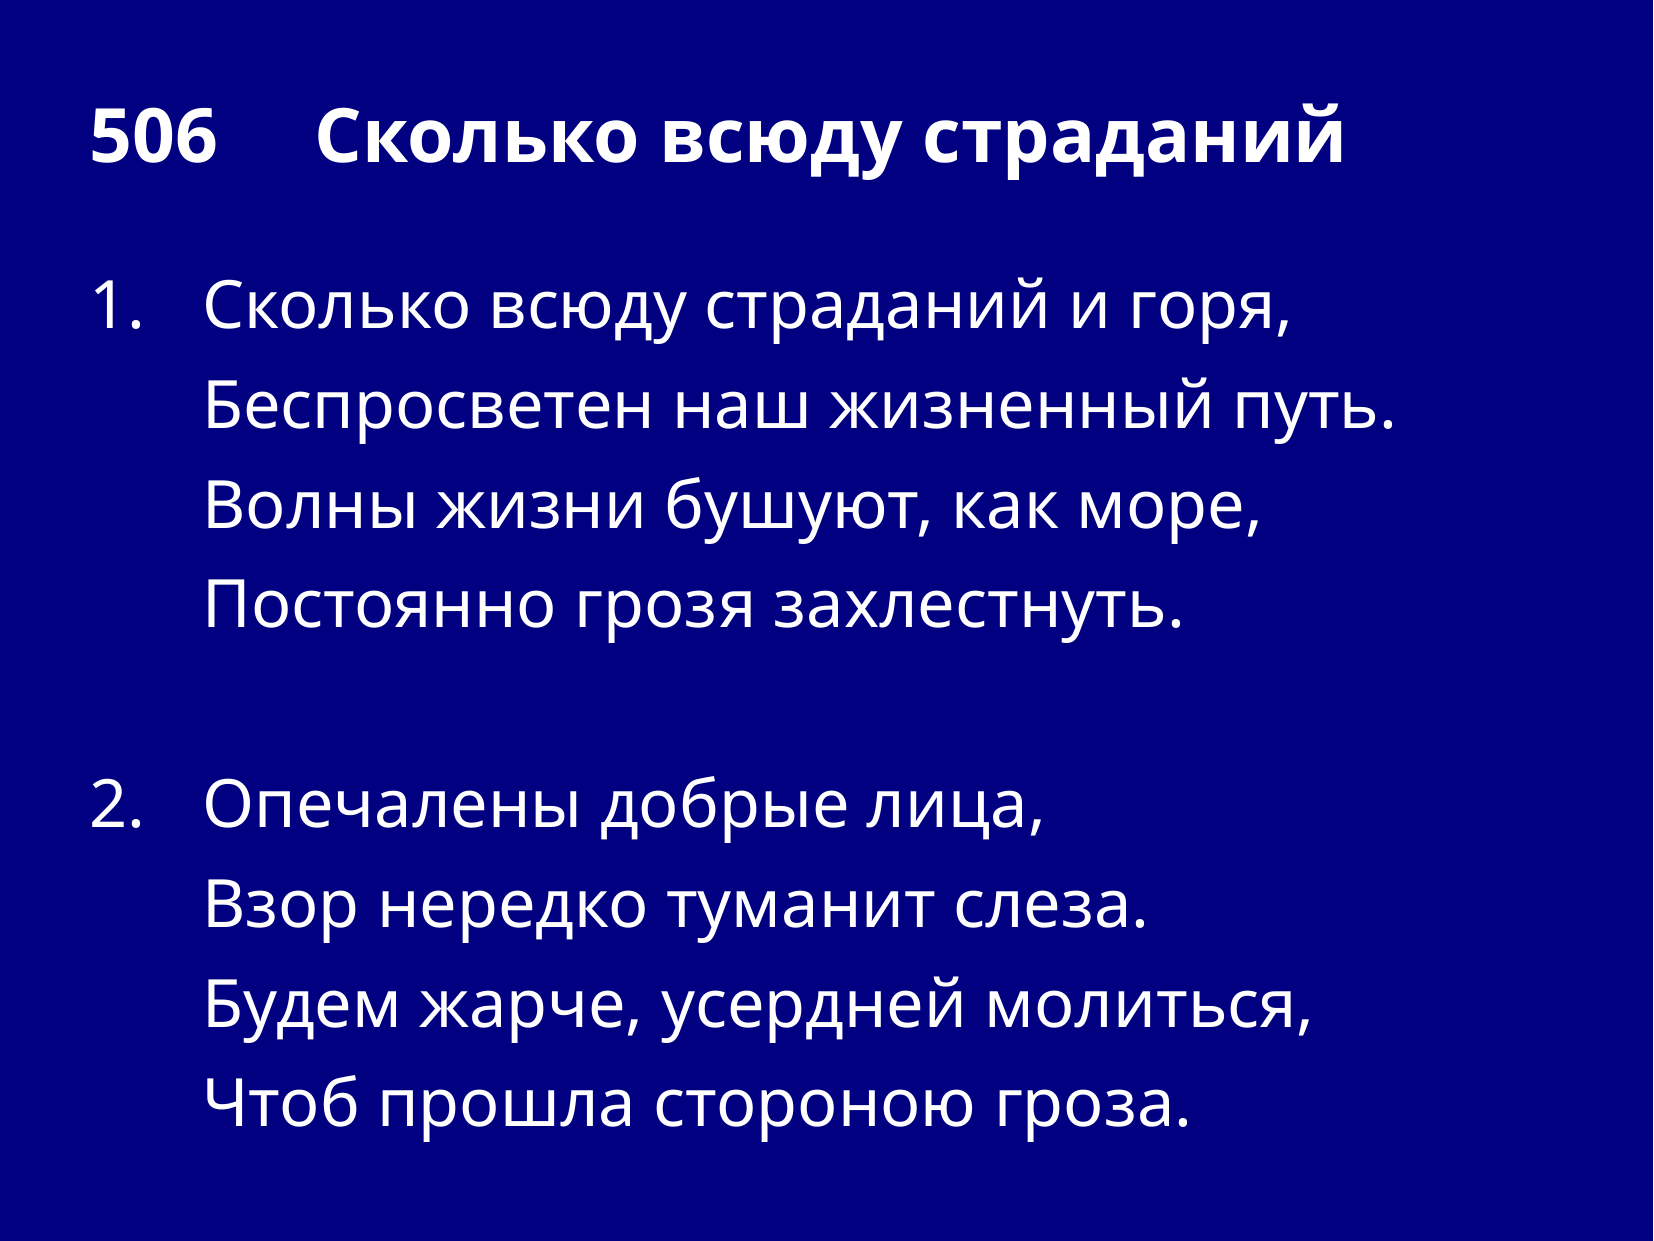

506	Сколько всюду страданий
1.	Сколько всюду страданий и горя,
	Беспросветен наш жизненный путь.
	Волны жизни бушуют, как море,
	Постоянно грозя захлестнуть.
2.	Опечалены добрые лица,
	Взор нередко туманит слеза.
	Будем жарче, усердней молиться,
	Чтоб прошла стороною гроза.